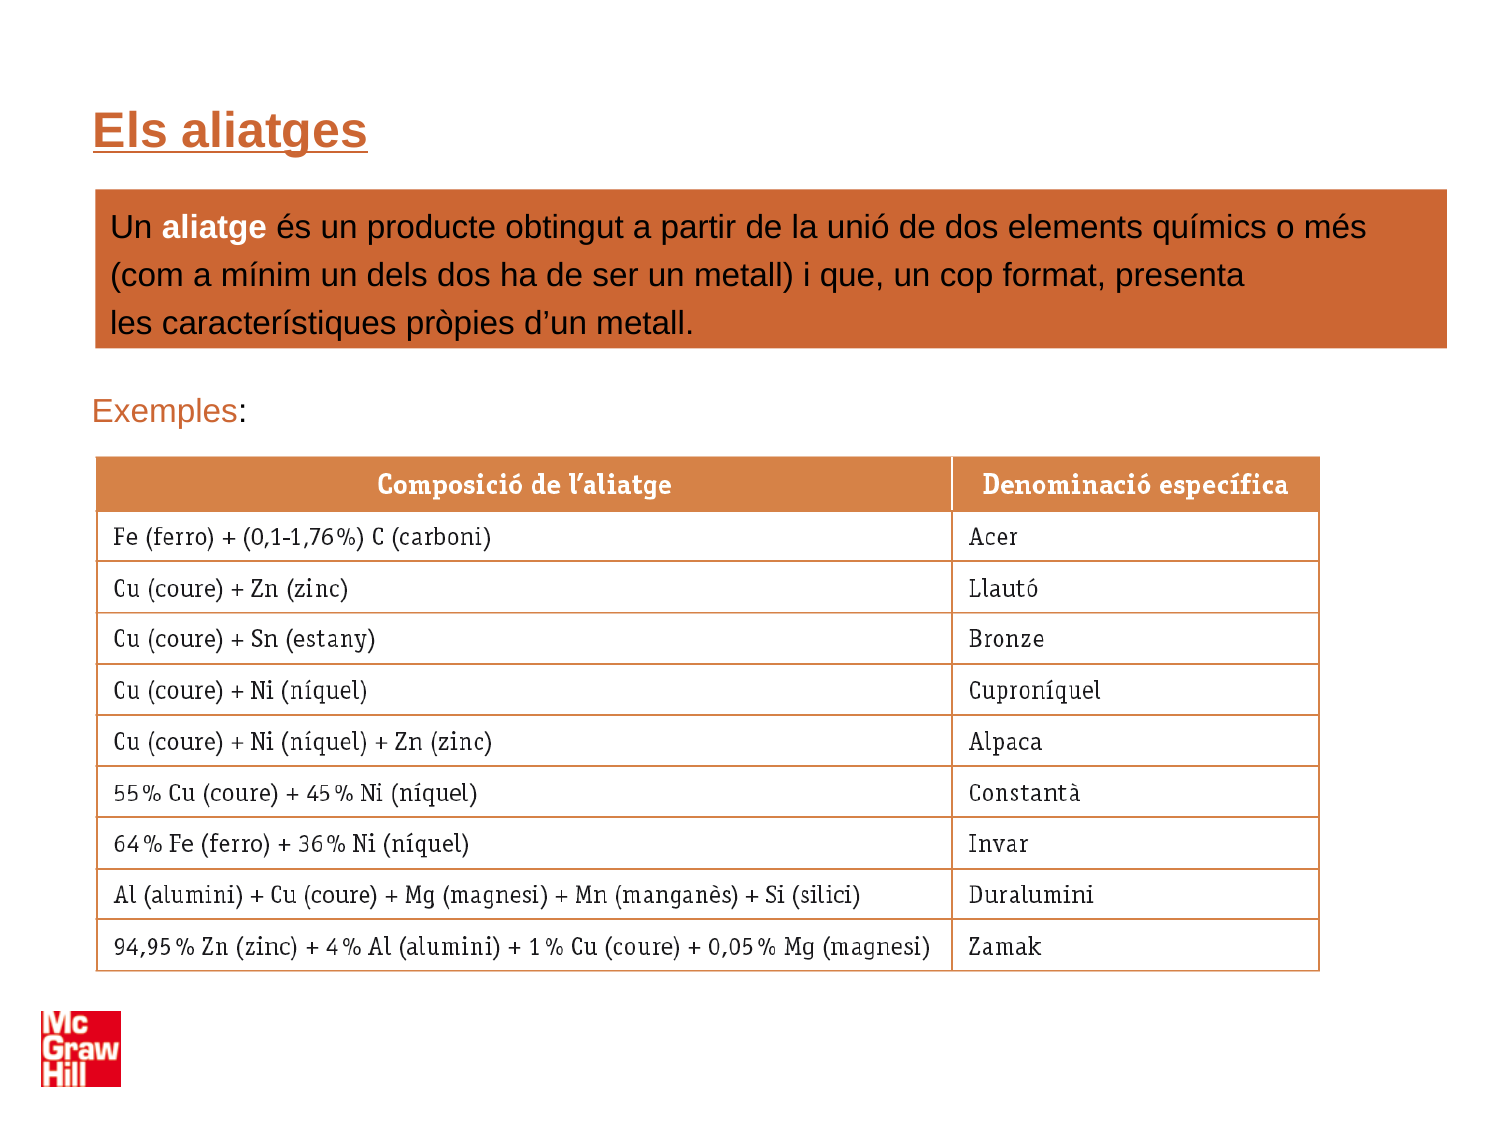

Els aliatges
Un aliatge és un producte obtingut a partir de la unió de dos elements químics o més (com a mínim un dels dos ha de ser un metall) i que, un cop format, presenta
les característiques pròpies d’un metall.
Exemples: